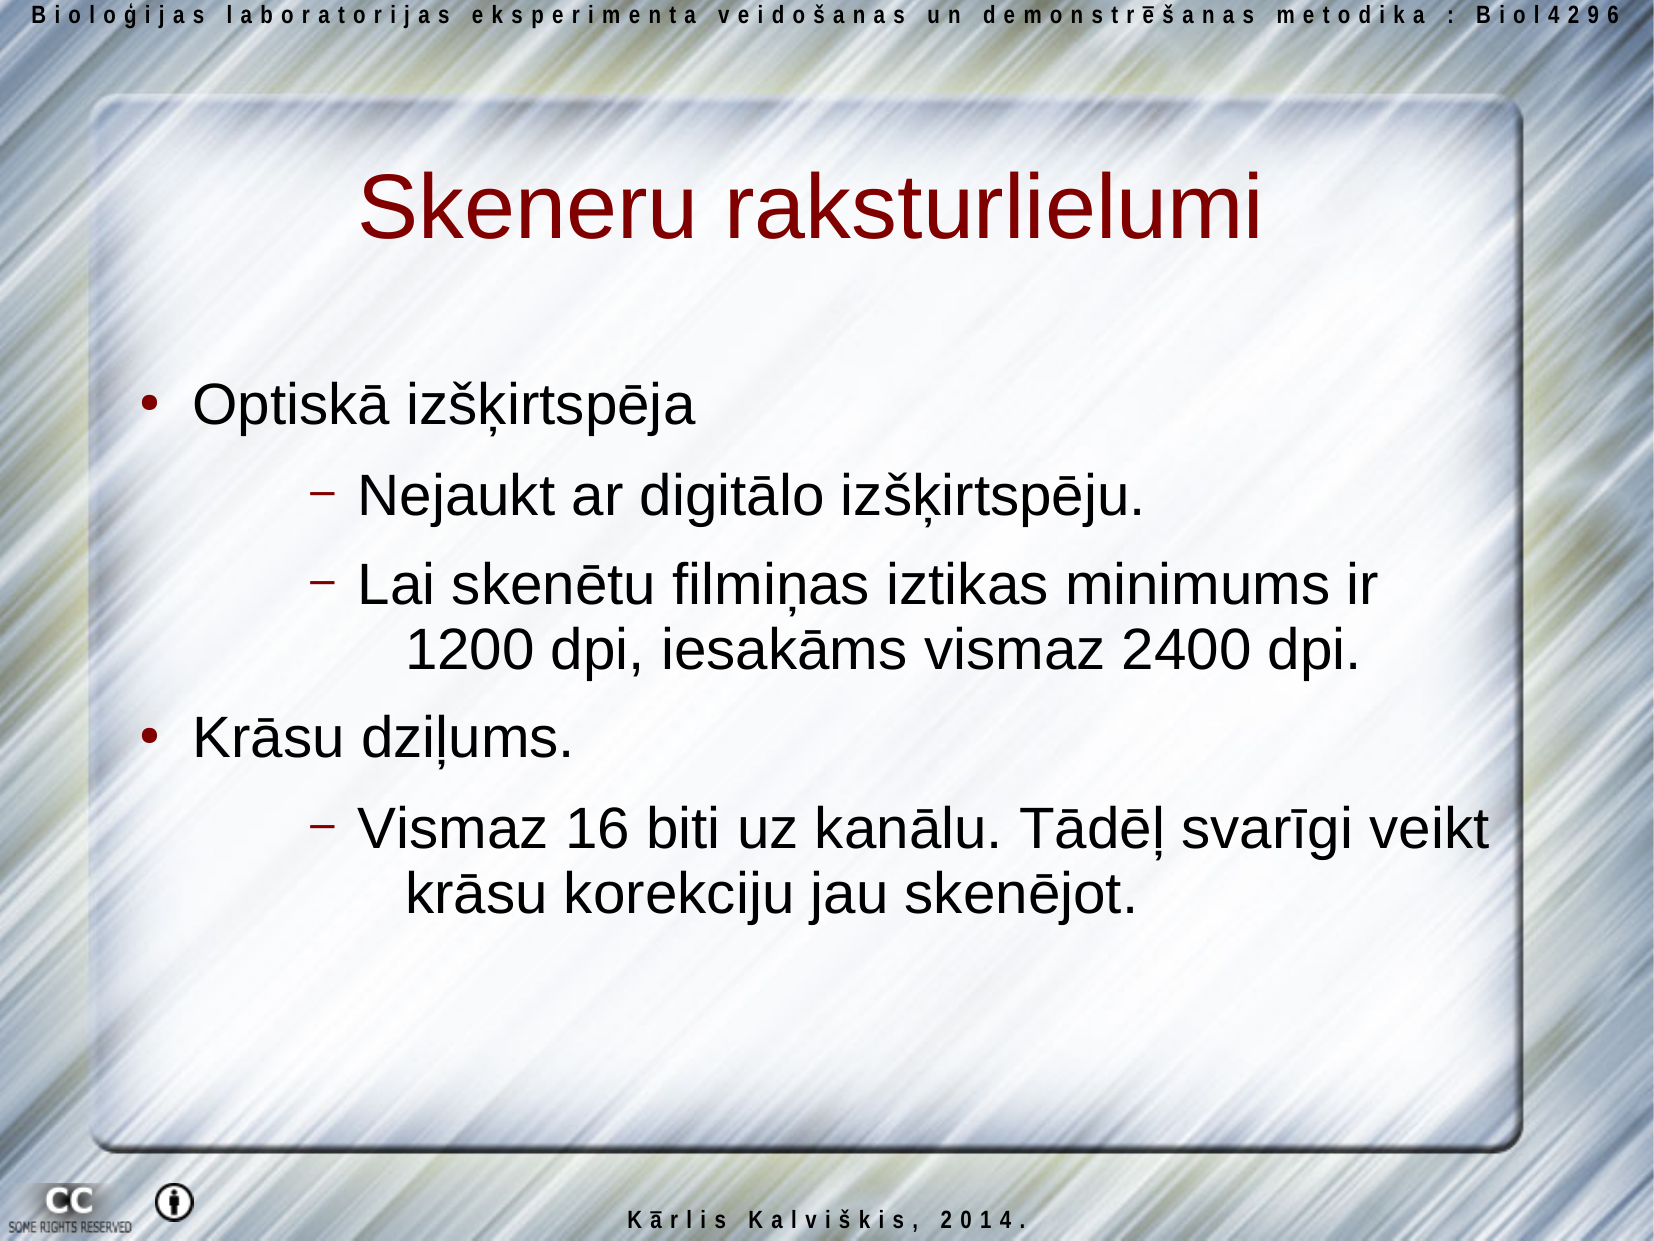

# Skeneru raksturlielumi
Optiskā izšķirtspēja
Nejaukt ar digitālo izšķirtspēju.
Lai skenētu filmiņas iztikas minimums ir 1200 dpi, iesakāms vismaz 2400 dpi.
Krāsu dziļums.
Vismaz 16 biti uz kanālu. Tādēļ svarīgi veikt krāsu korekciju jau skenējot.